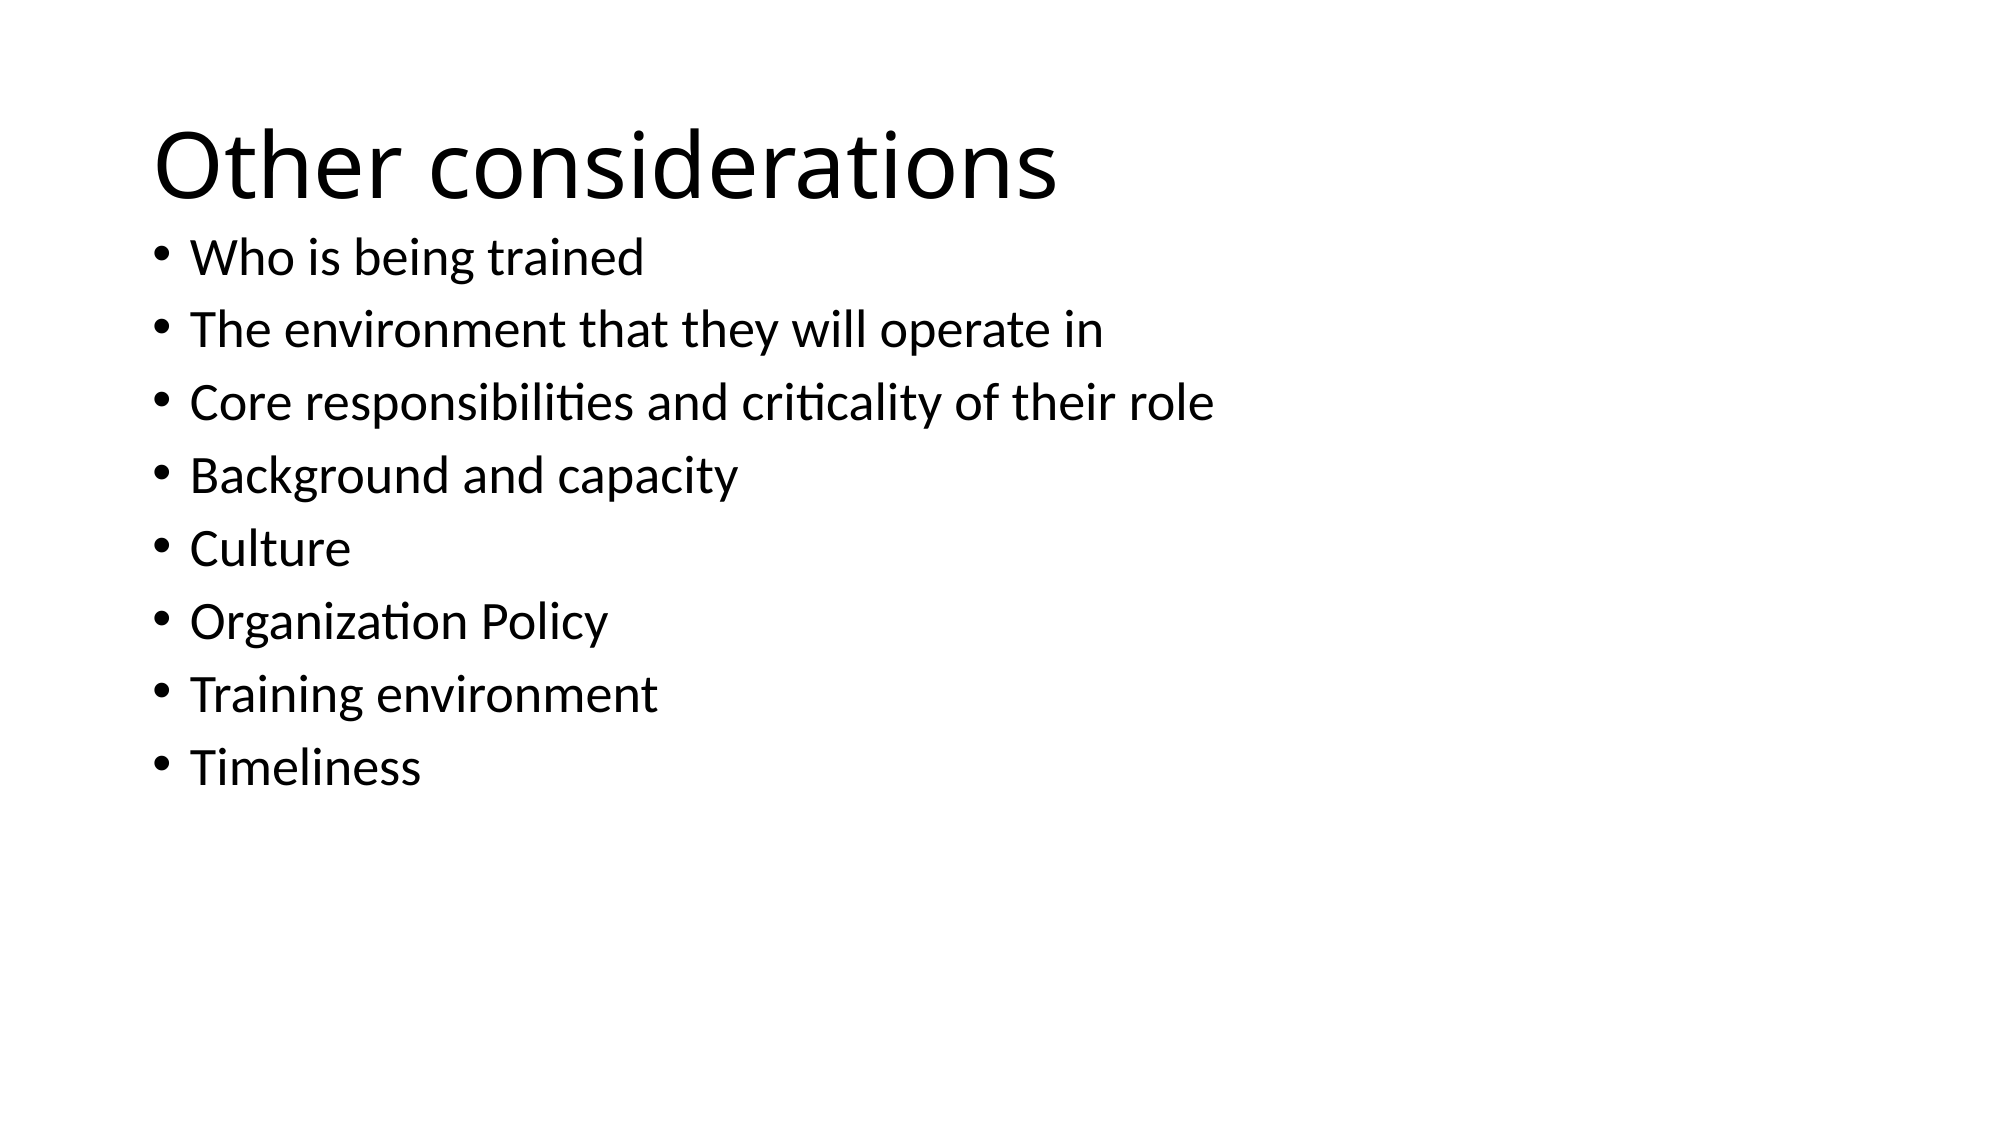

# Other considerations
Who is being trained
The environment that they will operate in
Core responsibilities and criticality of their role
Background and capacity
Culture
Organization Policy
Training environment
Timeliness